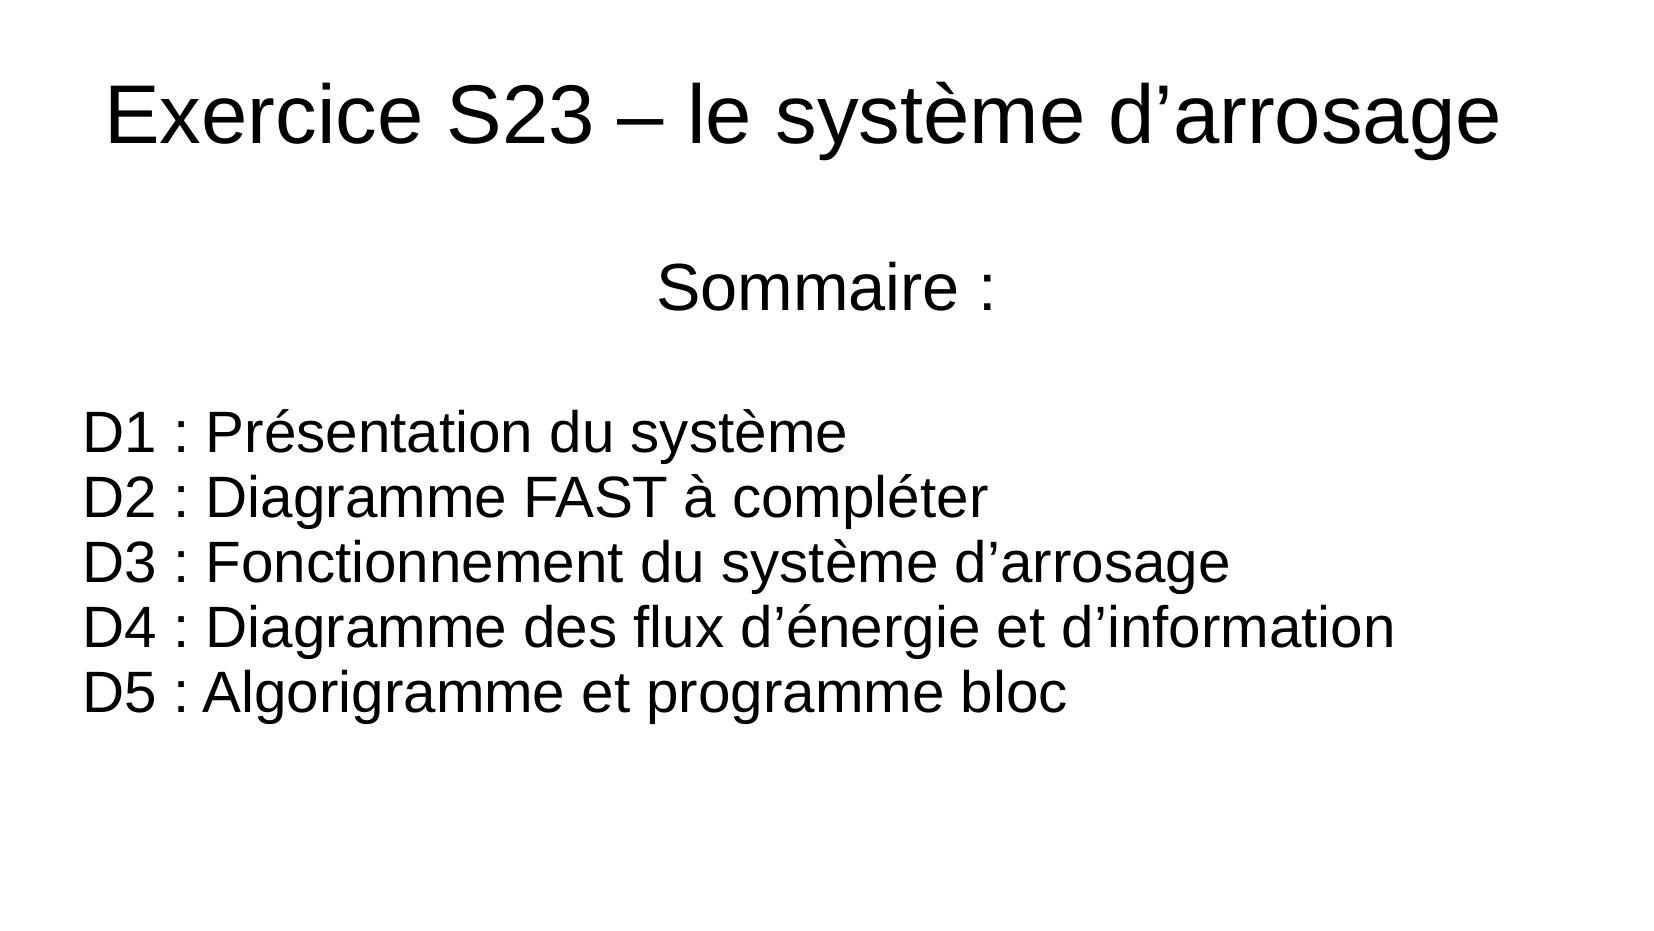

# Exercice S23 – le système d’arrosage
Sommaire :
D1 : Présentation du système
D2 : Diagramme FAST à compléter
D3 : Fonctionnement du système d’arrosage
D4 : Diagramme des flux d’énergie et d’information
D5 : Algorigramme et programme bloc